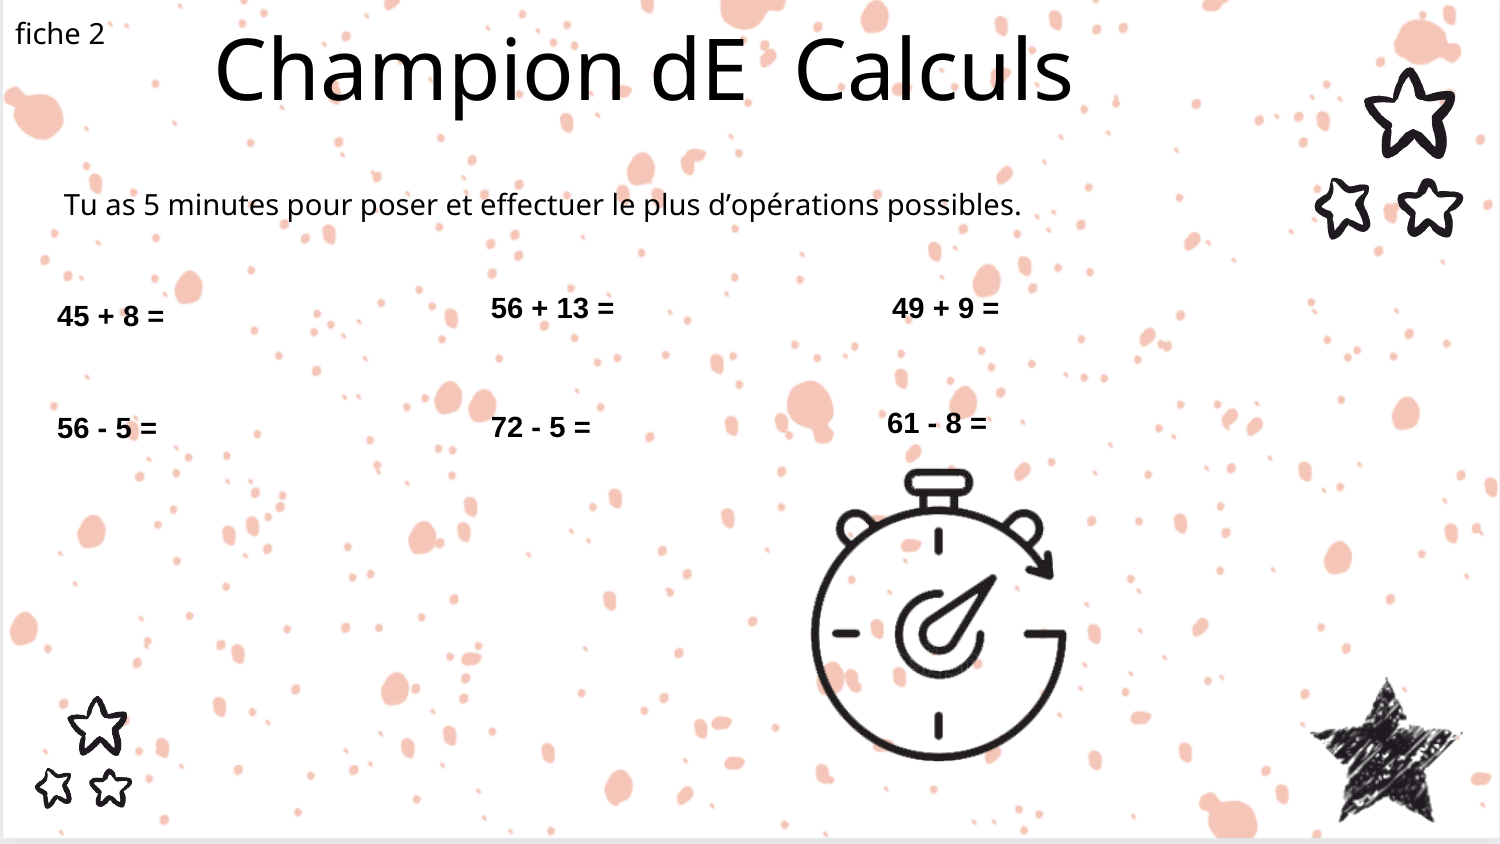

fiche 2
Champion dE Calculs
Tu as 5 minutes pour poser et effectuer le plus d’opérations possibles.
56 + 13 =
49 + 9 =
45 + 8 =
61 - 8 =
72 - 5 =
56 - 5 =